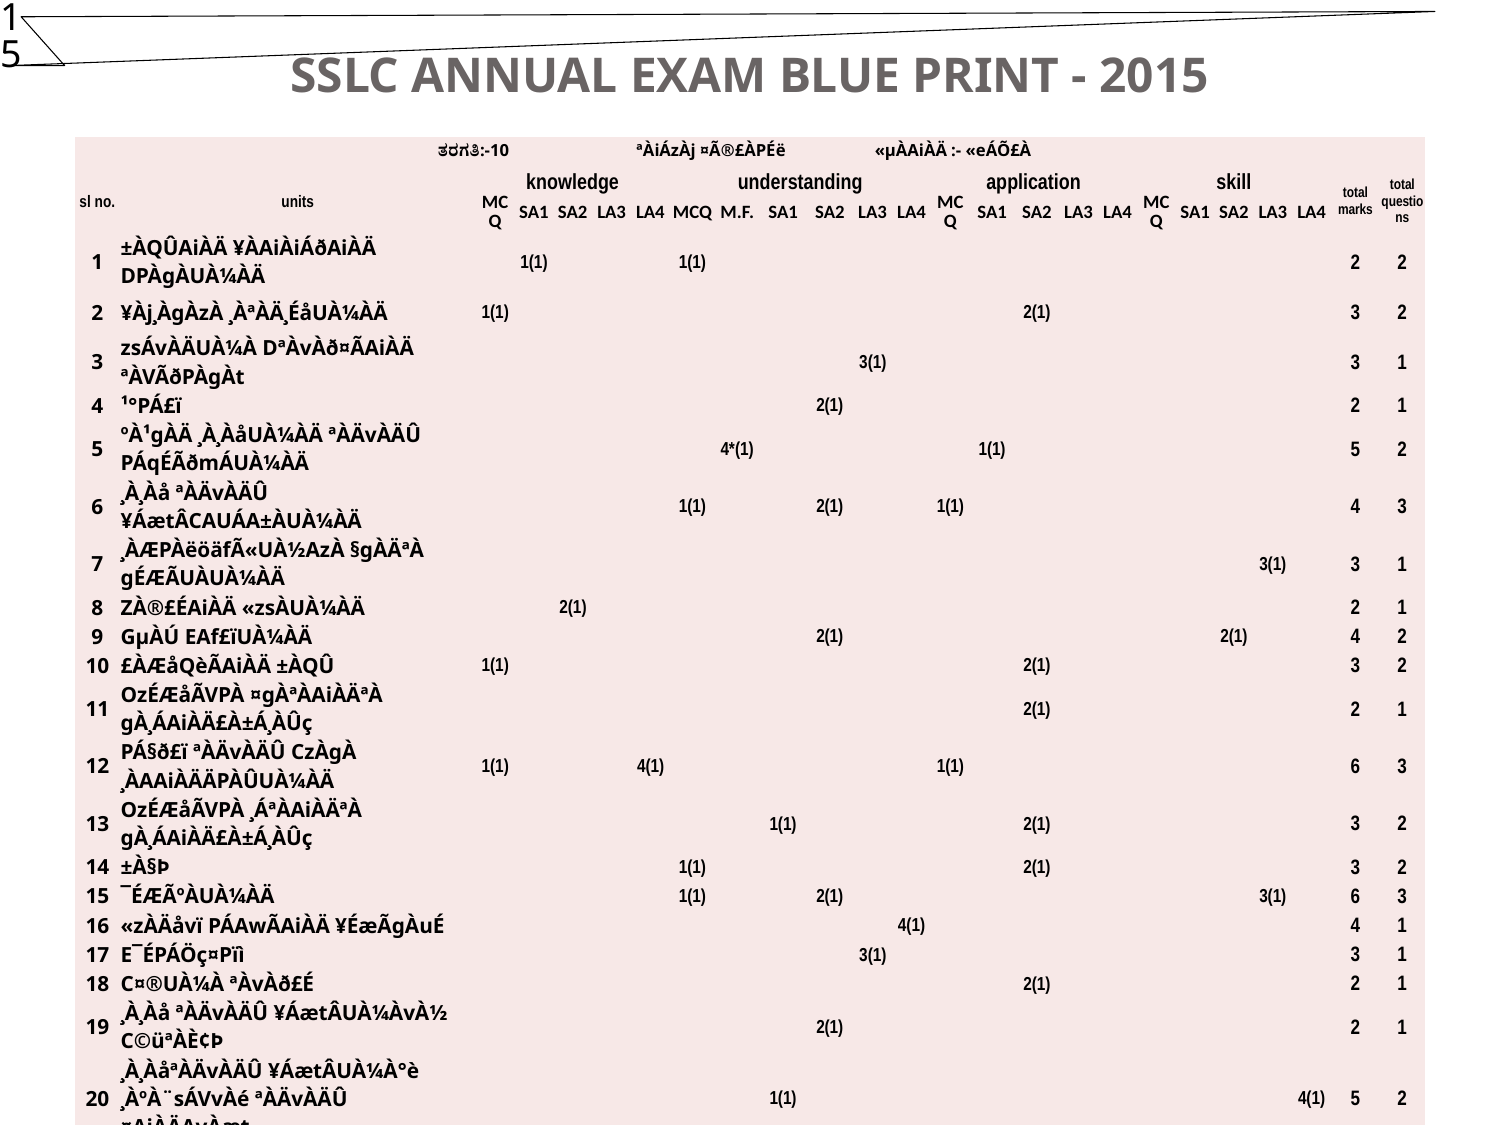

# SSLC ANNUAL EXAM BLUE PRINT - 2015
| ತರಗತಿ:-10 ªÀiÁzÀj ¤Ã®£ÀPÉë «µÀAiÀÄ :- «eÁÕ£À | | | | | | | | | | | | | | | | | | | | | | | | |
| --- | --- | --- | --- | --- | --- | --- | --- | --- | --- | --- | --- | --- | --- | --- | --- | --- | --- | --- | --- | --- | --- | --- | --- | --- |
| sl no. | units | knowledge | | | | | understanding | | | | | | application | | | | | skill | | | | | total marks | total questions |
| | | MCQ | SA1 | SA2 | LA3 | LA4 | MCQ | M.F. | SA1 | SA2 | LA3 | LA4 | MCQ | SA1 | SA2 | LA3 | LA4 | MCQ | SA1 | SA2 | LA3 | LA4 | | |
| 1 | ±ÀQÛAiÀÄ ¥ÀAiÀiÁðAiÀÄ DPÀgÀUÀ¼ÀÄ | | 1(1) | | | | 1(1) | | | | | | | | | | | | | | | | 2 | 2 |
| 2 | ¥Àj¸ÀgÀzÀ ¸ÀªÀÄ¸ÉåUÀ¼ÀÄ | 1(1) | | | | | | | | | | | | | 2(1) | | | | | | | | 3 | 2 |
| 3 | zsÁvÀÄUÀ¼À DªÀvÀð¤ÃAiÀÄ ªÀVÃðPÀgÀt | | | | | | | | | | 3(1) | | | | | | | | | | | | 3 | 1 |
| 4 | ¹°PÁ£ï | | | | | | | | | 2(1) | | | | | | | | | | | | | 2 | 1 |
| 5 | ºÀ¹gÀÄ ¸À¸ÀåUÀ¼ÀÄ ªÀÄvÀÄÛ PÁqÉÃðmÁUÀ¼ÀÄ | | | | | | | 4\*(1) | | | | | | 1(1) | | | | | | | | | 5 | 2 |
| 6 | ¸À¸Àå ªÀÄvÀÄÛ ¥ÁætÂCAUÁA±ÀUÀ¼ÀÄ | | | | | | 1(1) | | | 2(1) | | | 1(1) | | | | | | | | | | 4 | 3 |
| 7 | ¸ÀÆPÀëöäfÃ«UÀ½AzÀ §gÀÄªÀ gÉÆÃUÀUÀ¼ÀÄ | | | | | | | | | | | | | | | | | | | | 3(1) | | 3 | 1 |
| 8 | ZÀ®£ÉAiÀÄ «zsÀUÀ¼ÀÄ | | | 2(1) | | | | | | | | | | | | | | | | | | | 2 | 1 |
| 9 | GµÀÚ EAf£ïUÀ¼ÀÄ | | | | | | | | | 2(1) | | | | | | | | | | 2(1) | | | 4 | 2 |
| 10 | £ÀÆåQèÃAiÀÄ ±ÀQÛ | 1(1) | | | | | | | | | | | | | 2(1) | | | | | | | | 3 | 2 |
| 11 | OzÉÆåÃVPÀ ¤gÀªÀAiÀÄªÀ gÀ¸ÁAiÀÄ£À±Á¸ÀÛç | | | | | | | | | | | | | | 2(1) | | | | | | | | 2 | 1 |
| 12 | PÁ§ð£ï ªÀÄvÀÄÛ CzÀgÀ ¸ÀAAiÀÄÄPÀÛUÀ¼ÀÄ | 1(1) | | | | 4(1) | | | | | | | 1(1) | | | | | | | | | | 6 | 3 |
| 13 | OzÉÆåÃVPÀ ¸ÁªÀAiÀÄªÀ gÀ¸ÁAiÀÄ£À±Á¸ÀÛç | | | | | | | | 1(1) | | | | | | 2(1) | | | | | | | | 3 | 2 |
| 14 | ±À§Þ | | | | | | 1(1) | | | | | | | | 2(1) | | | | | | | | 3 | 2 |
| 15 | ¯ÉÆÃºÀUÀ¼ÀÄ | | | | | | 1(1) | | | 2(1) | | | | | | | | | | | 3(1) | | 6 | 3 |
| 16 | «zÀÄåvï PÁAwÃAiÀÄ ¥ÉæÃgÀuÉ | | | | | | | | | | | 4(1) | | | | | | | | | | | 4 | 1 |
| 17 | E¯ÉPÁÖç¤Pïì | | | | | | | | | | 3(1) | | | | | | | | | | | | 3 | 1 |
| 18 | C¤®UÀ¼À ªÀvÀð£É | | | | | | | | | | | | | | 2(1) | | | | | | | | 2 | 1 |
| 19 | ¸À¸Àå ªÀÄvÀÄÛ ¥ÁætÂUÀ¼ÀvÀ½ C©üªÀÈ¢Þ | | | | | | | | | 2(1) | | | | | | | | | | | | | 2 | 1 |
| 20 | ¸À¸ÀåªÀÄvÀÄÛ ¥ÁætÂUÀ¼À°è ¸ÀºÀ¨sÁVvÀé ªÀÄvÀÄÛ ¤AiÀÄAvÀæt | | | | | | | | 1(1) | | | | | | | | | | | | | 4(1) | 5 | 2 |
| 21 | C£ÀÄªÀA²ÃAiÀÄvÉ | | | | 3(1) | | 1(1) | | | | | | | | | | | | | | | | 4 | 2 |
| 22 | CAiÀiÁ¤PÀ ªÁºÀPÀvÉ | | | | | | | | | | | | | 1(1) | | | | | | 2(1) | | | 3 | 2 |
| 23 | ªÀÄ£ÀÄPÀÄ®zÀ PÀxÉ | | | 2(1) | | | | | | | | | | | | | | | | | | | 2 | 1 |
| 24 | ªÉÇåÃªÀÄ «eÁÕ£À | | 1(1) | | | | | | 1(1) | | | | | | | | | | | 2(1) | | | 4 | 3 |
| MlÄÖ | ¥Àæ±ÉßUÀ¼ÀÄ | 3 | 2 | 2 | 1 | 1 | 5 | 1 | 3 | 5 | 2 | 1 | 2 | 2 | 6 | | | | | 3 | 2 | 1 | 80 | 42 |
| | CAPÀUÀ¼ÀÄ | 3 | 2 | 4 | 3 | 4 | 5 | 4 | 3 | 10 | 6 | 4 | 2 | 2 | 12 | | | | | 6 | 6 | 4 | | |
Courtesy:KSEEB,BANGALORE, EDITED BY: BSS, Y.K.HALLI, NELAMANGALA.B'RURAL